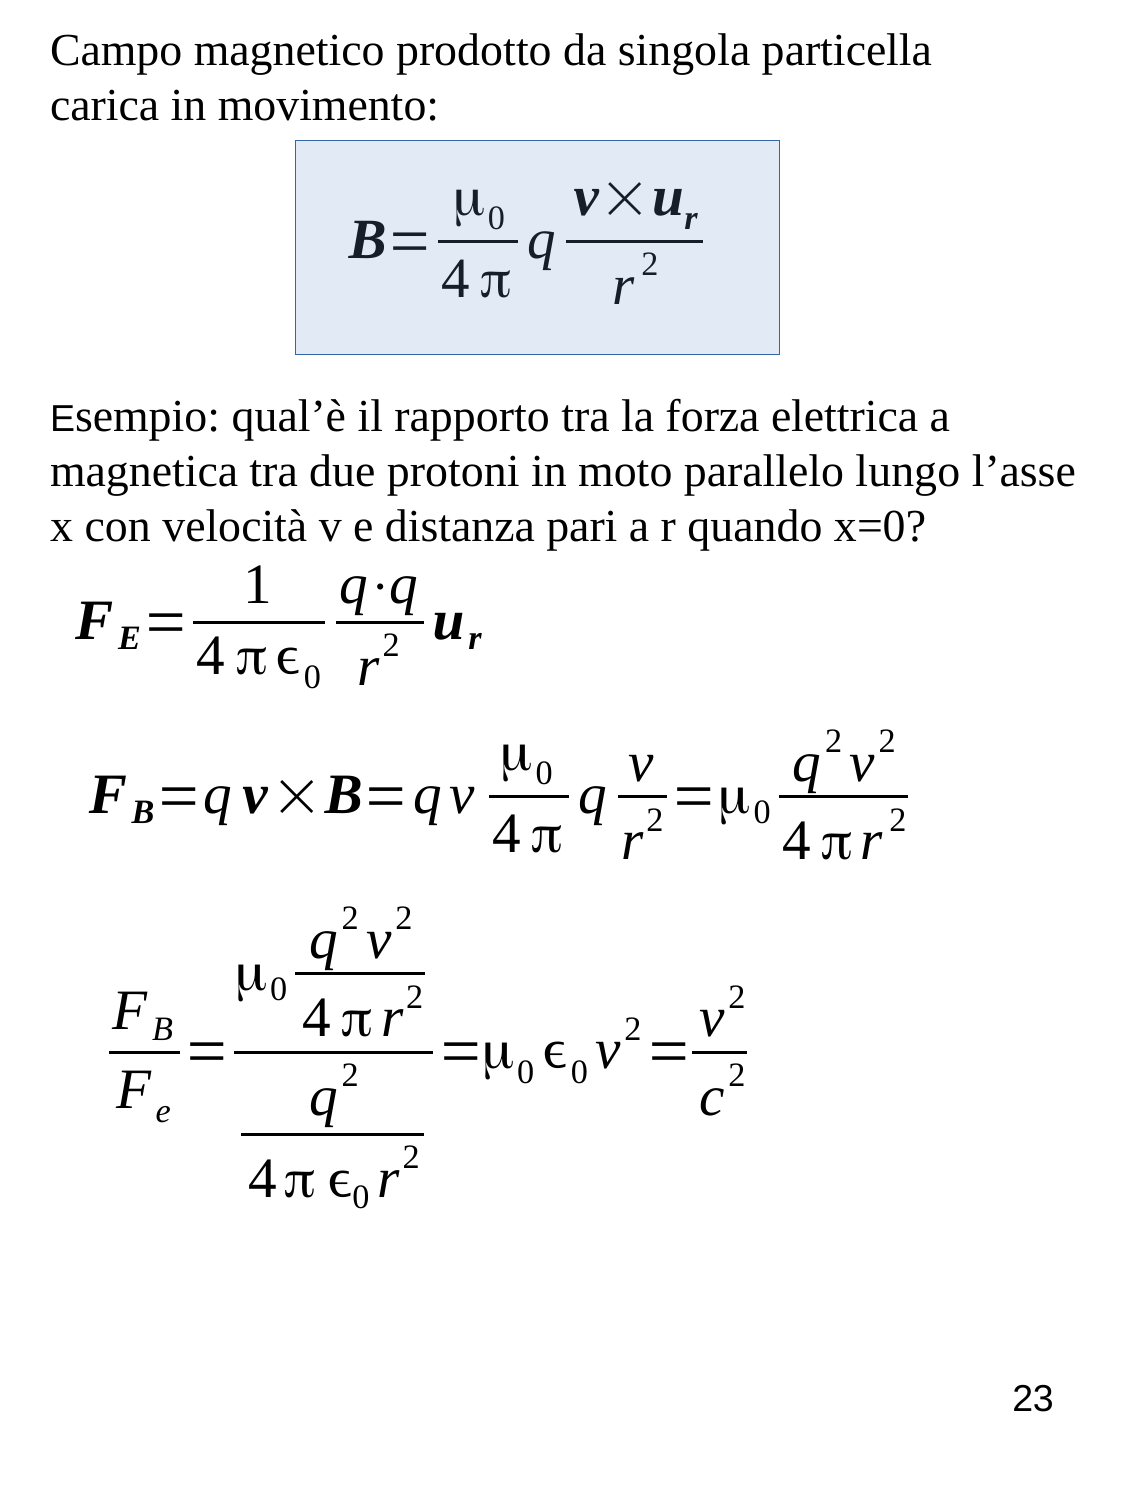

Campo magnetico prodotto da singola particella carica in movimento:
Esempio: qual’è il rapporto tra la forza elettrica a magnetica tra due protoni in moto parallelo lungo l’asse x con velocità v e distanza pari a r quando x=0?
P15 Magnetismo
23